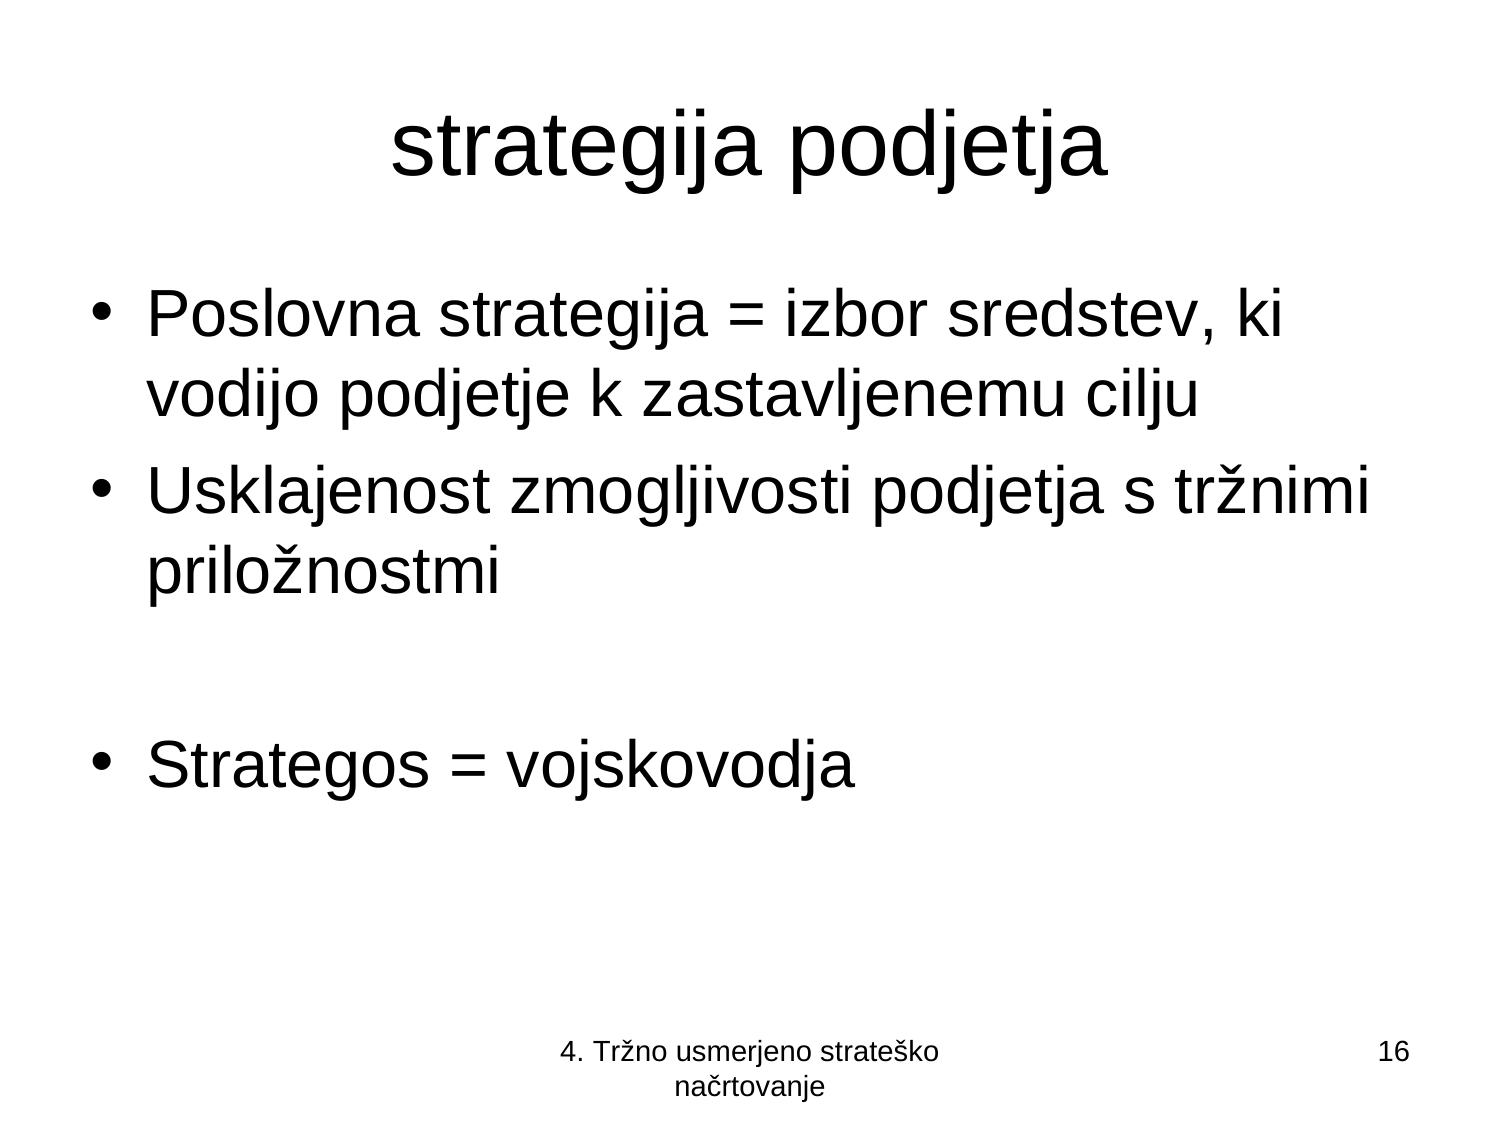

# strategija podjetja
Poslovna strategija = izbor sredstev, ki vodijo podjetje k zastavljenemu cilju
Usklajenost zmogljivosti podjetja s tržnimi priložnostmi
Strategos = vojskovodja
4. Tržno usmerjeno strateško načrtovanje